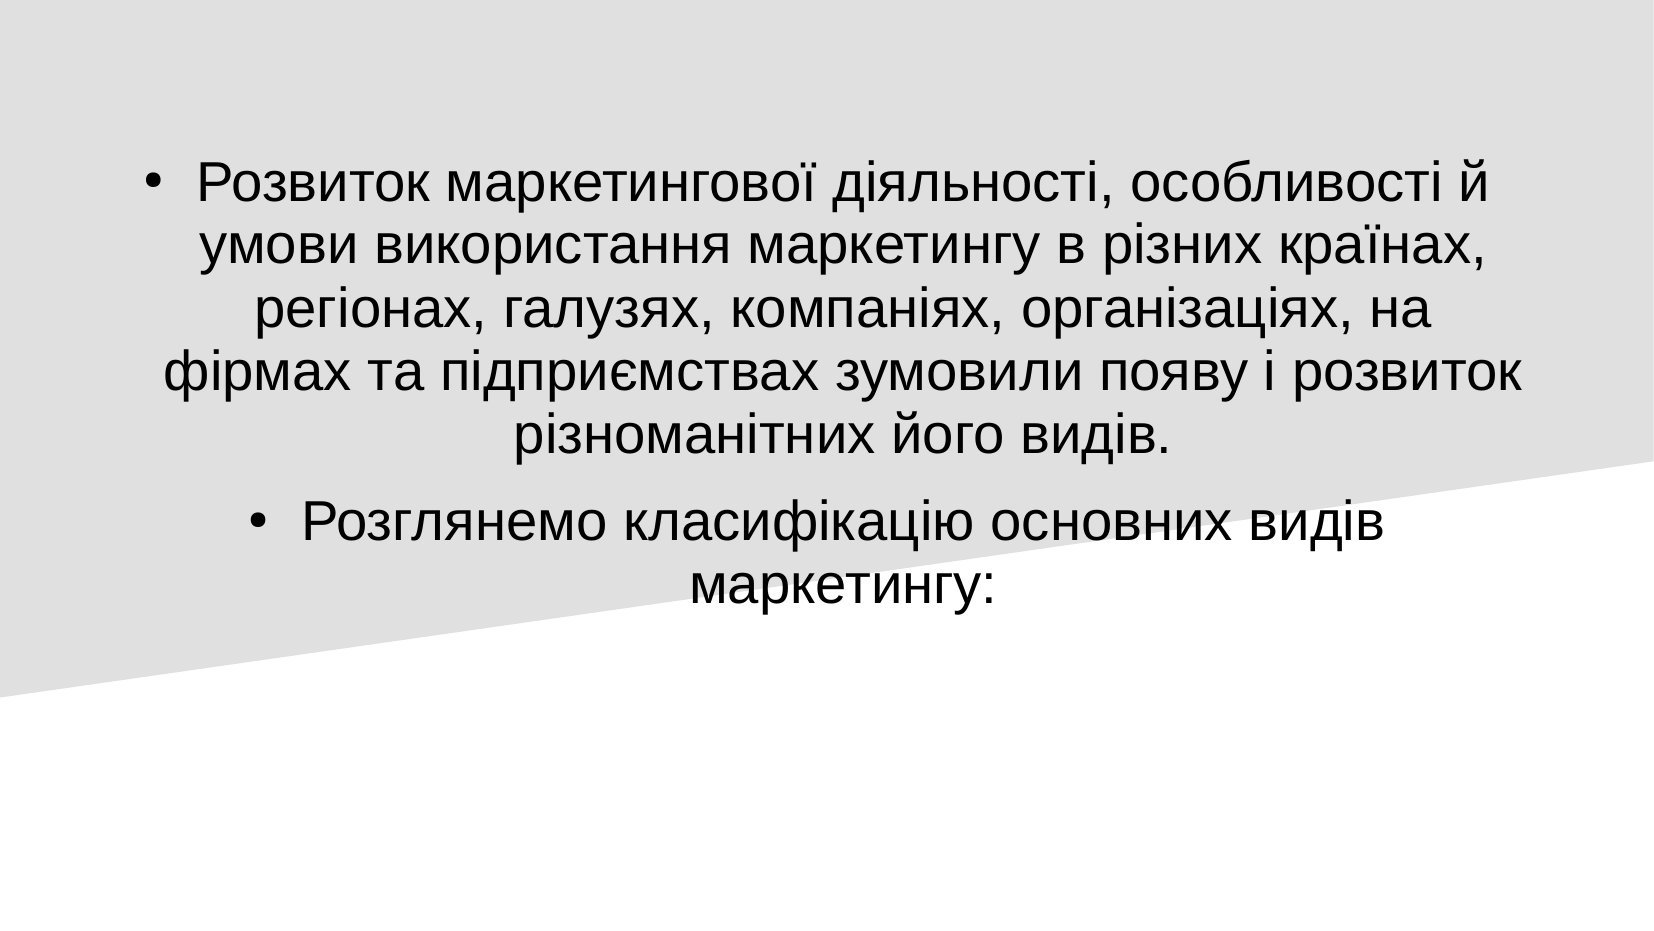

# Розвиток маркетингової діяльності, особливості й умови використання маркетингу в різних країнах, регіонах, галузях, компаніях, організаціях, на фірмах та підприємствах зумовили появу і розвиток різноманітних його видів.
Розглянемо класифікацію основних видів маркетингу: